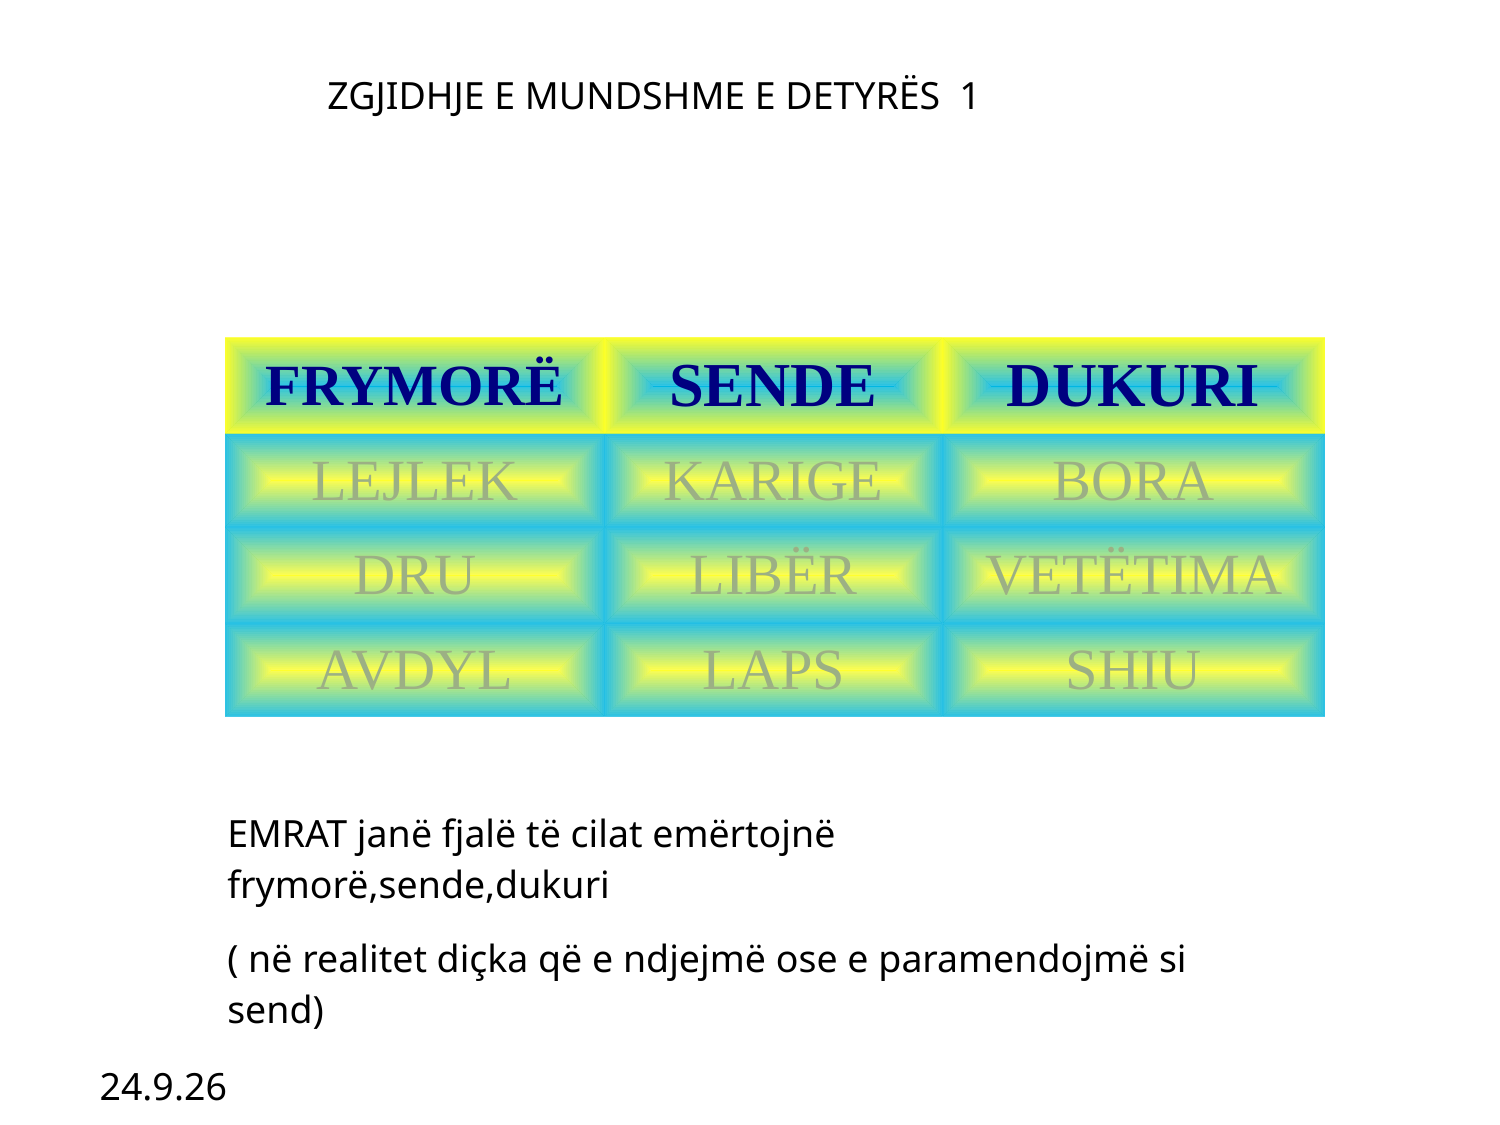

ZGJIDHJE E MUNDSHME E DETYRËS 1
| FRYMORË | SENDE | DUKURI |
| --- | --- | --- |
| LEJLEK | KARIGE | BORA |
| DRU | LIBËR | VETËTIMA |
| AVDYL | LAPS | SHIU |
EMRAT janë fjalë të cilat emërtojnë frymorë,sende,dukuri
( në realitet diçka që e ndjejmë ose e paramendojmë si send)